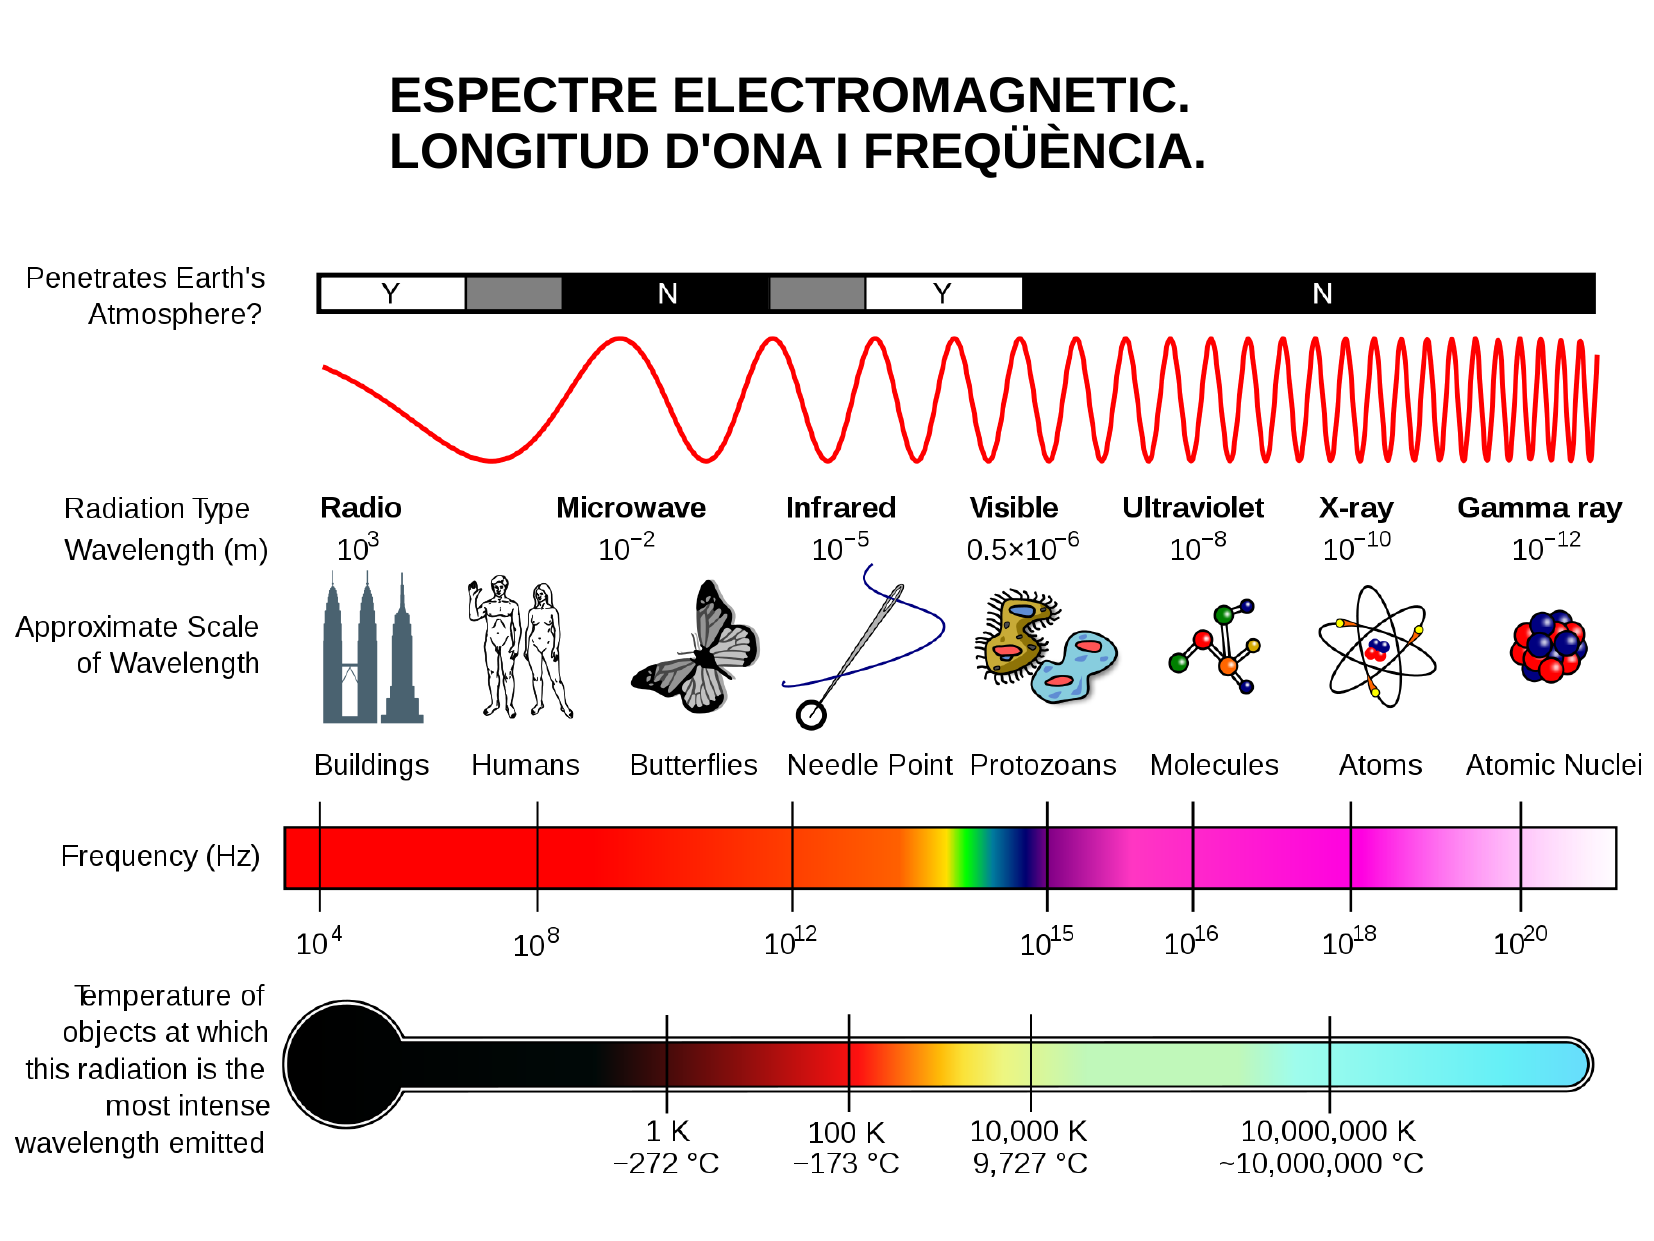

ESPECTRE ELECTROMAGNETIC. LONGITUD D'ONA I FREQÜÈNCIA.
5